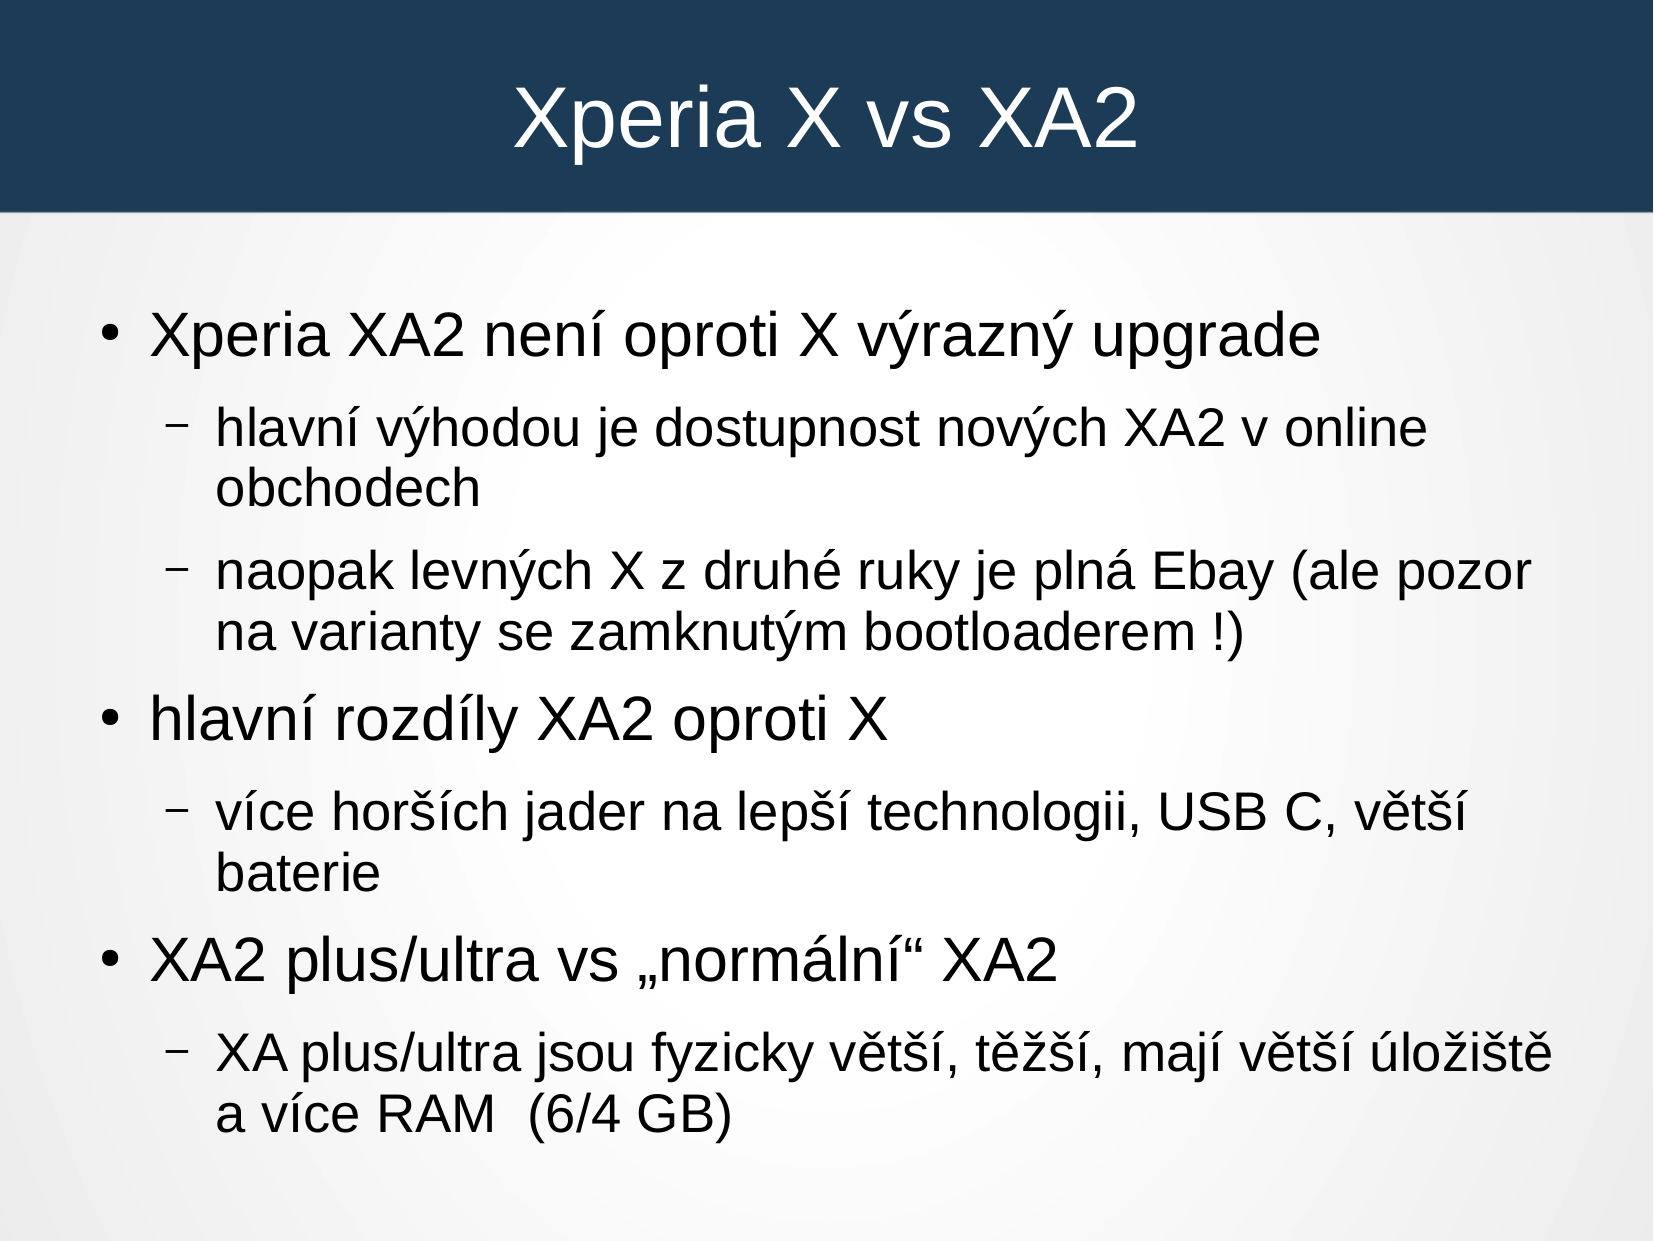

# Xperia X vs XA2
Xperia XA2 není oproti X výrazný upgrade
hlavní výhodou je dostupnost nových XA2 v online obchodech
naopak levných X z druhé ruky je plná Ebay (ale pozor na varianty se zamknutým bootloaderem !)
hlavní rozdíly XA2 oproti X
více horších jader na lepší technologii, USB C, větší baterie
XA2 plus/ultra vs „normální“ XA2
XA plus/ultra jsou fyzicky větší, těžší, mají větší úložiště a více RAM (6/4 GB)
13